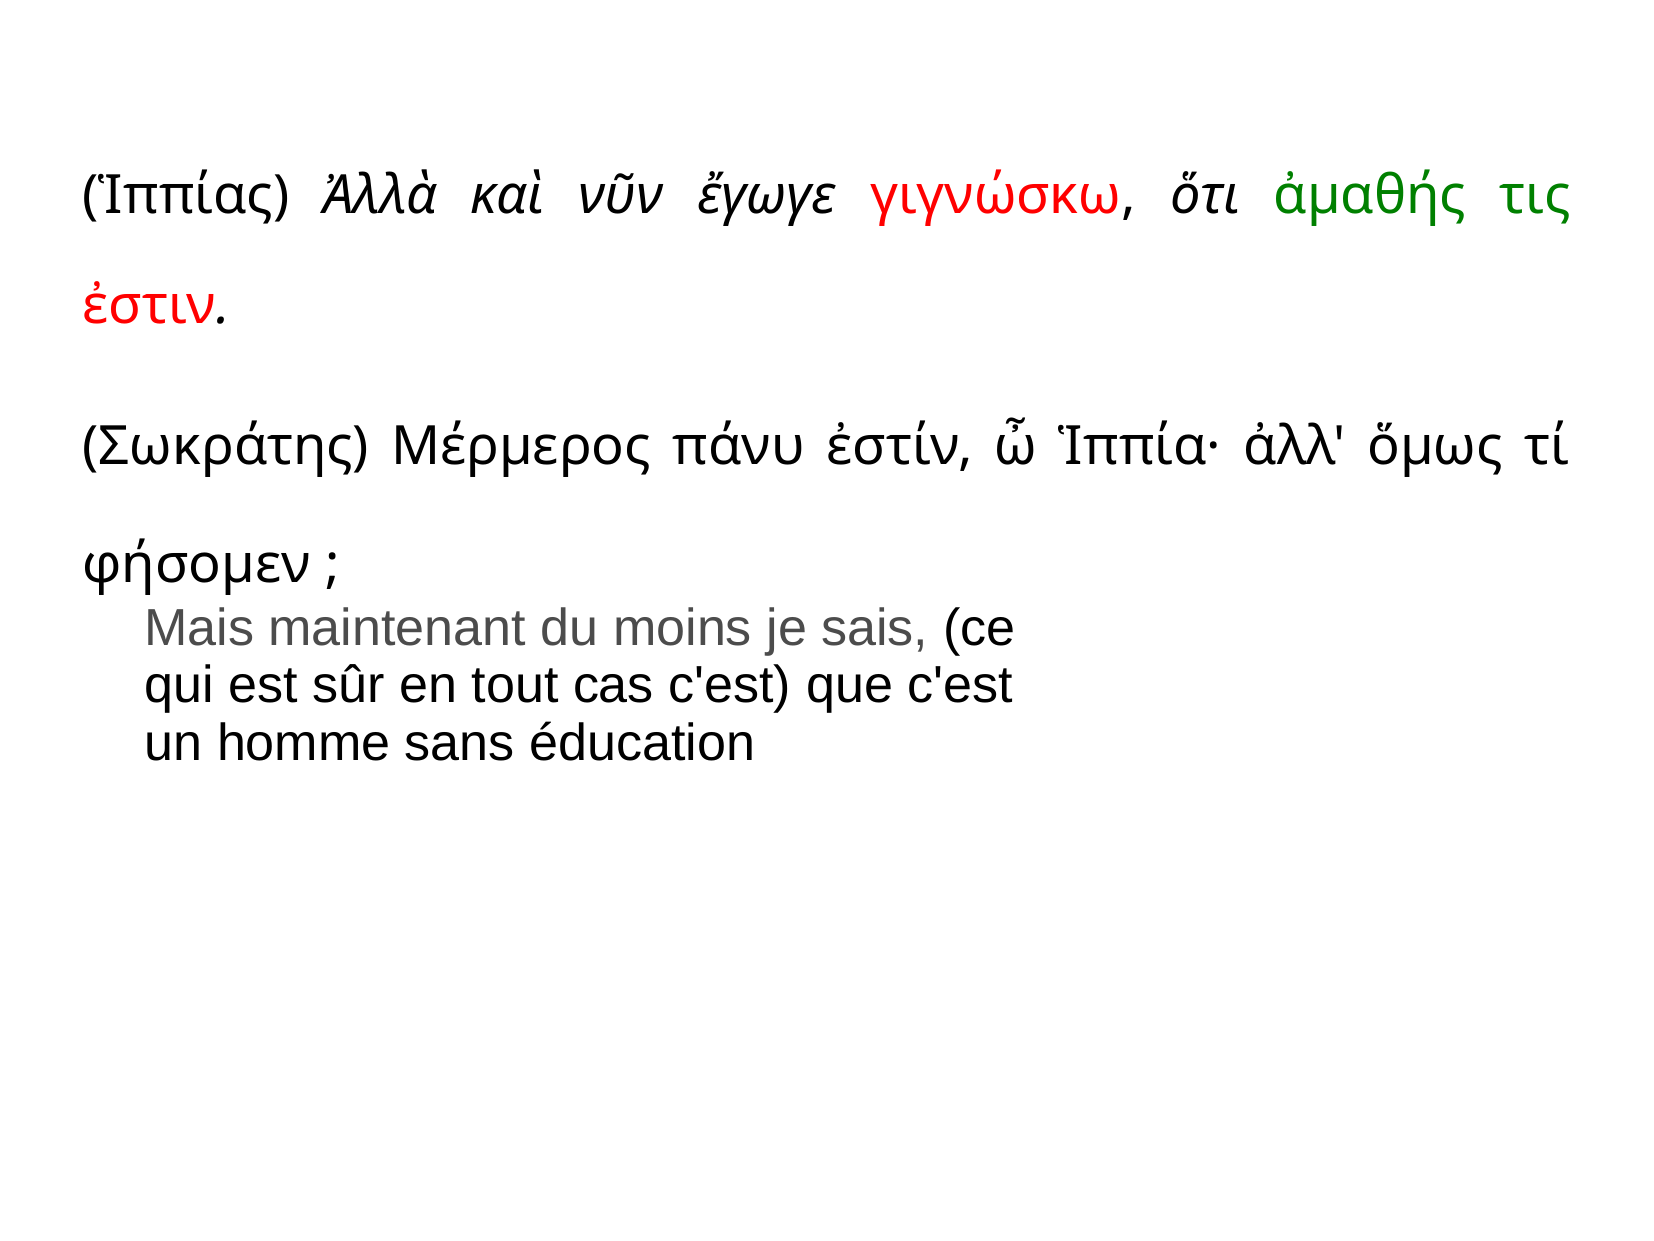

# (Ἱππίας) Ἀλλὰ καὶ νῦν ἔγωγε γιγνώσκω, ὅτι ἀμαθής τις ἐστιν.
(Σωκράτης) Μέρμερος πάνυ ἐστίν, ὦ Ἱππία· ἀλλ' ὅμως τί φήσομεν ;
Mais maintenant du moins je sais, (ce qui est sûr en tout cas c'est) que c'est un homme sans éducation